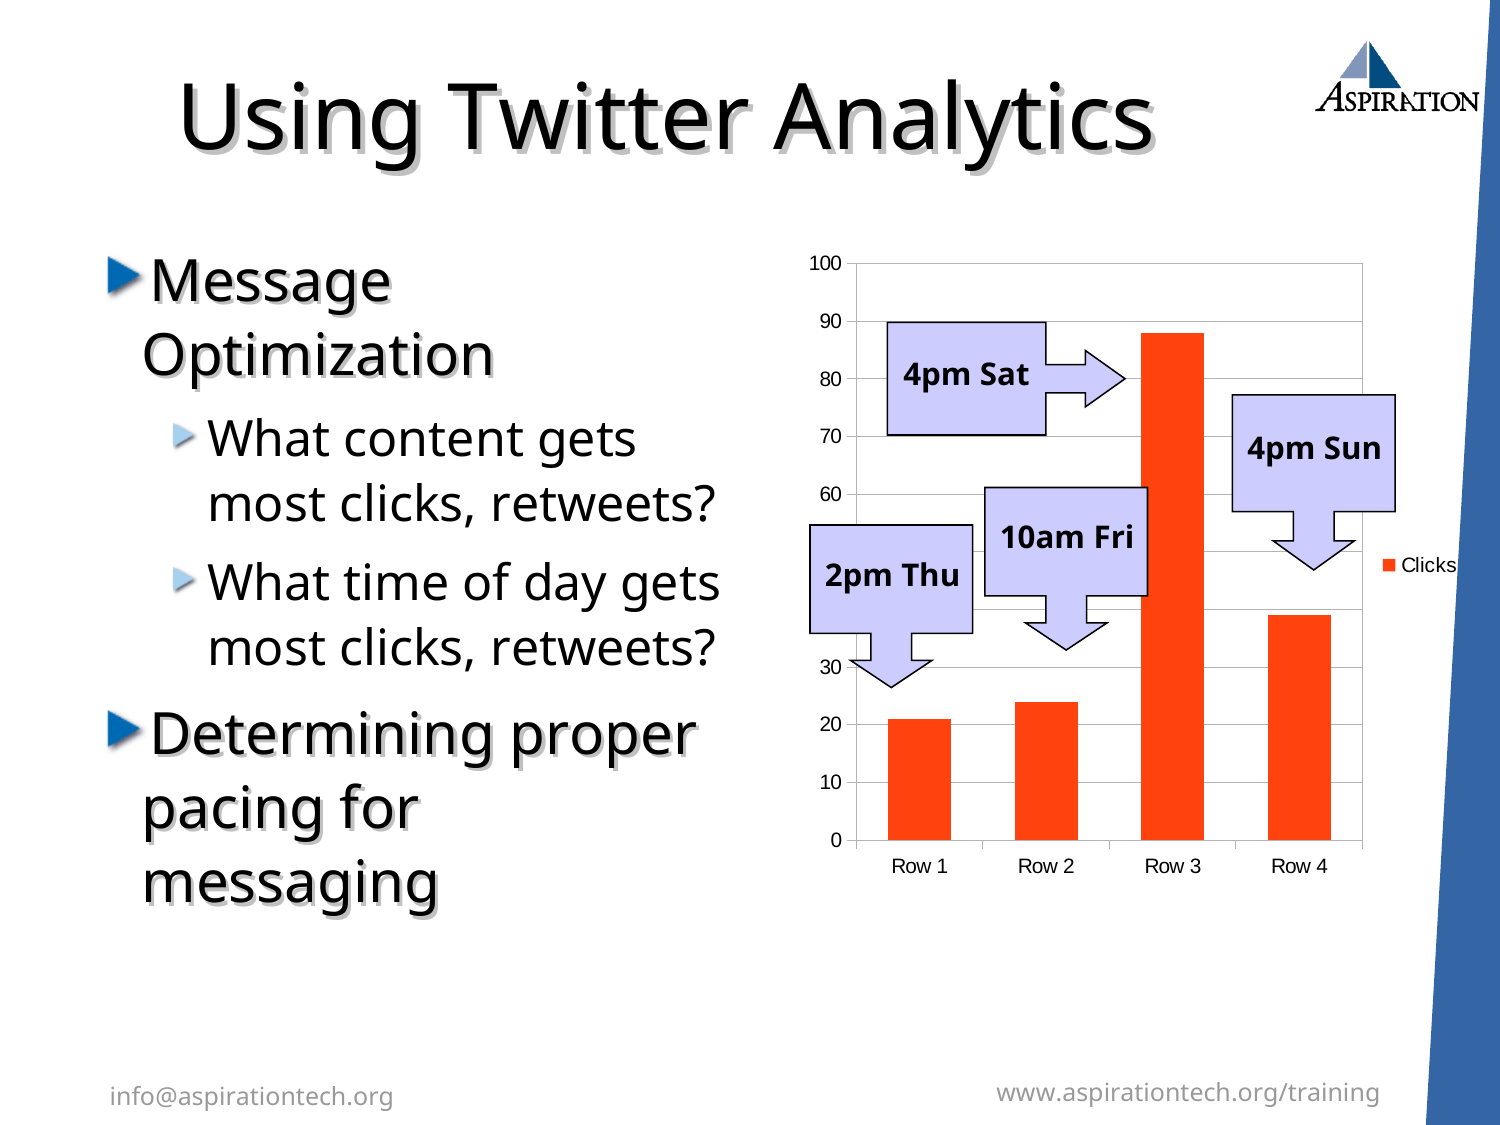

# Using Twitter Analytics
Message Optimization
What content gets most clicks, retweets?
What time of day gets most clicks, retweets?
Determining proper pacing for messaging
### Chart
| Category | Clicks |
|---|---|
| Row 1 | 21.0 |
| Row 2 | 24.0 |
| Row 3 | 88.0 |
| Row 4 | 39.0 |4pm Sat
4pm Sun
10am Fri
2pm Thu